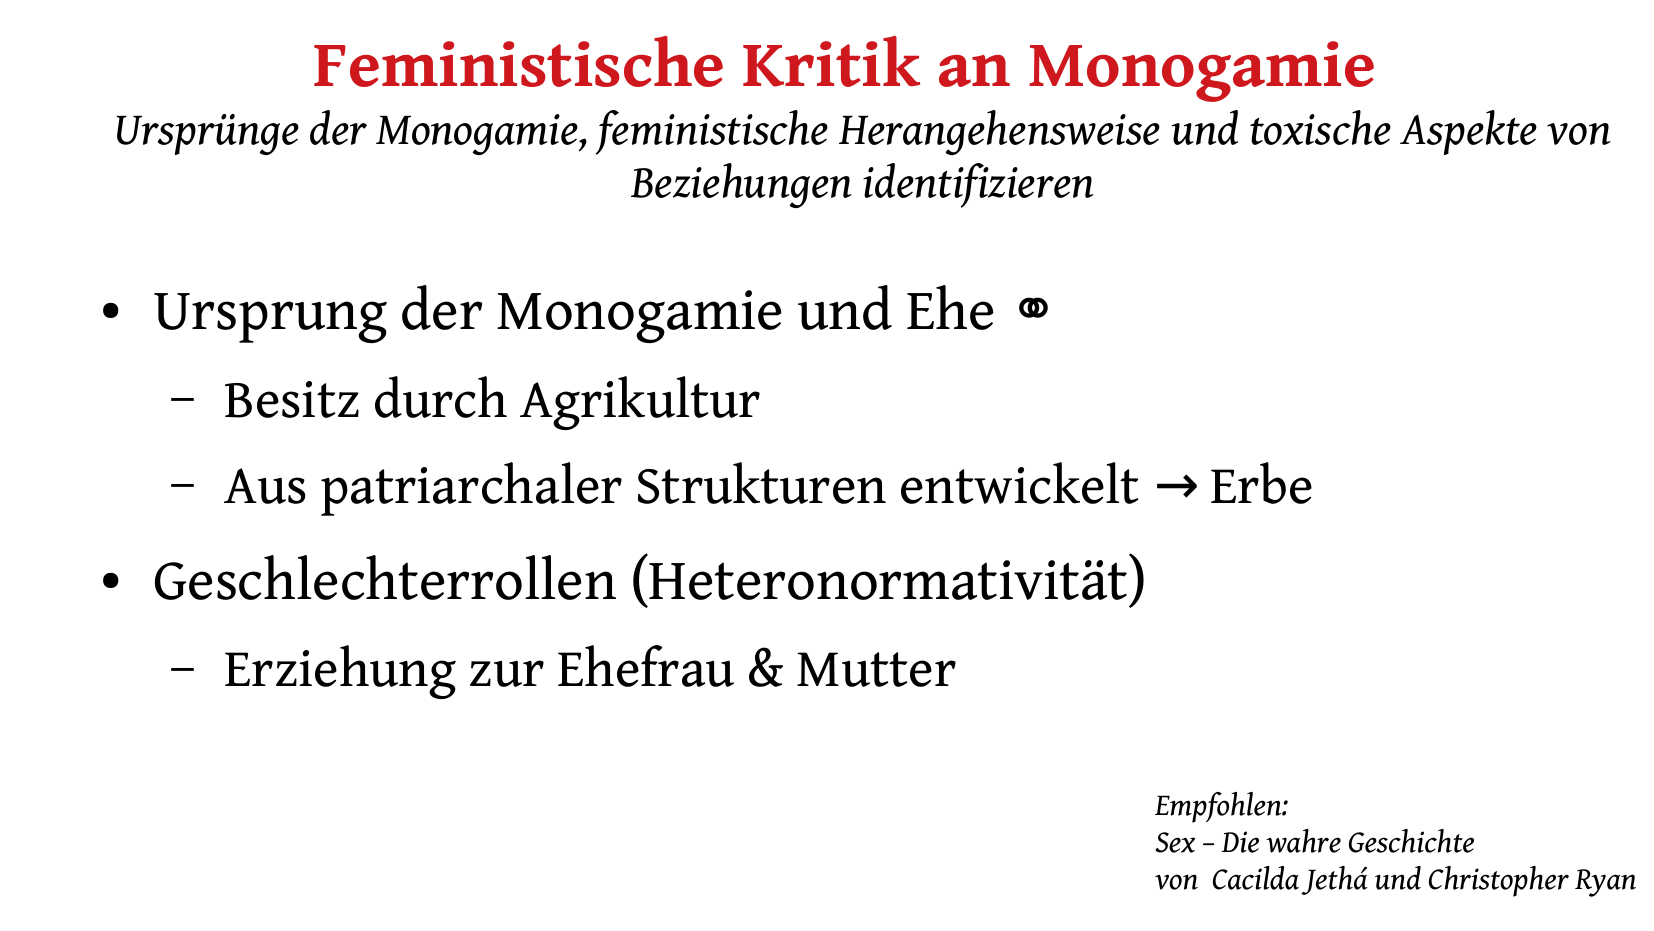

Feministische Kritik an Monogamie
Ursprünge der Monogamie, feministische Herangehensweise und toxische Aspekte von Beziehungen identifizieren
# Ursprung der Monogamie und Ehe ⚭
Besitz durch Agrikultur
Aus patriarchaler Strukturen entwickelt → Erbe
Geschlechterrollen (Heteronormativität)
Erziehung zur Ehefrau & Mutter
Empfohlen:
Sex – Die wahre Geschichte
von Cacilda Jethá und Christopher Ryan